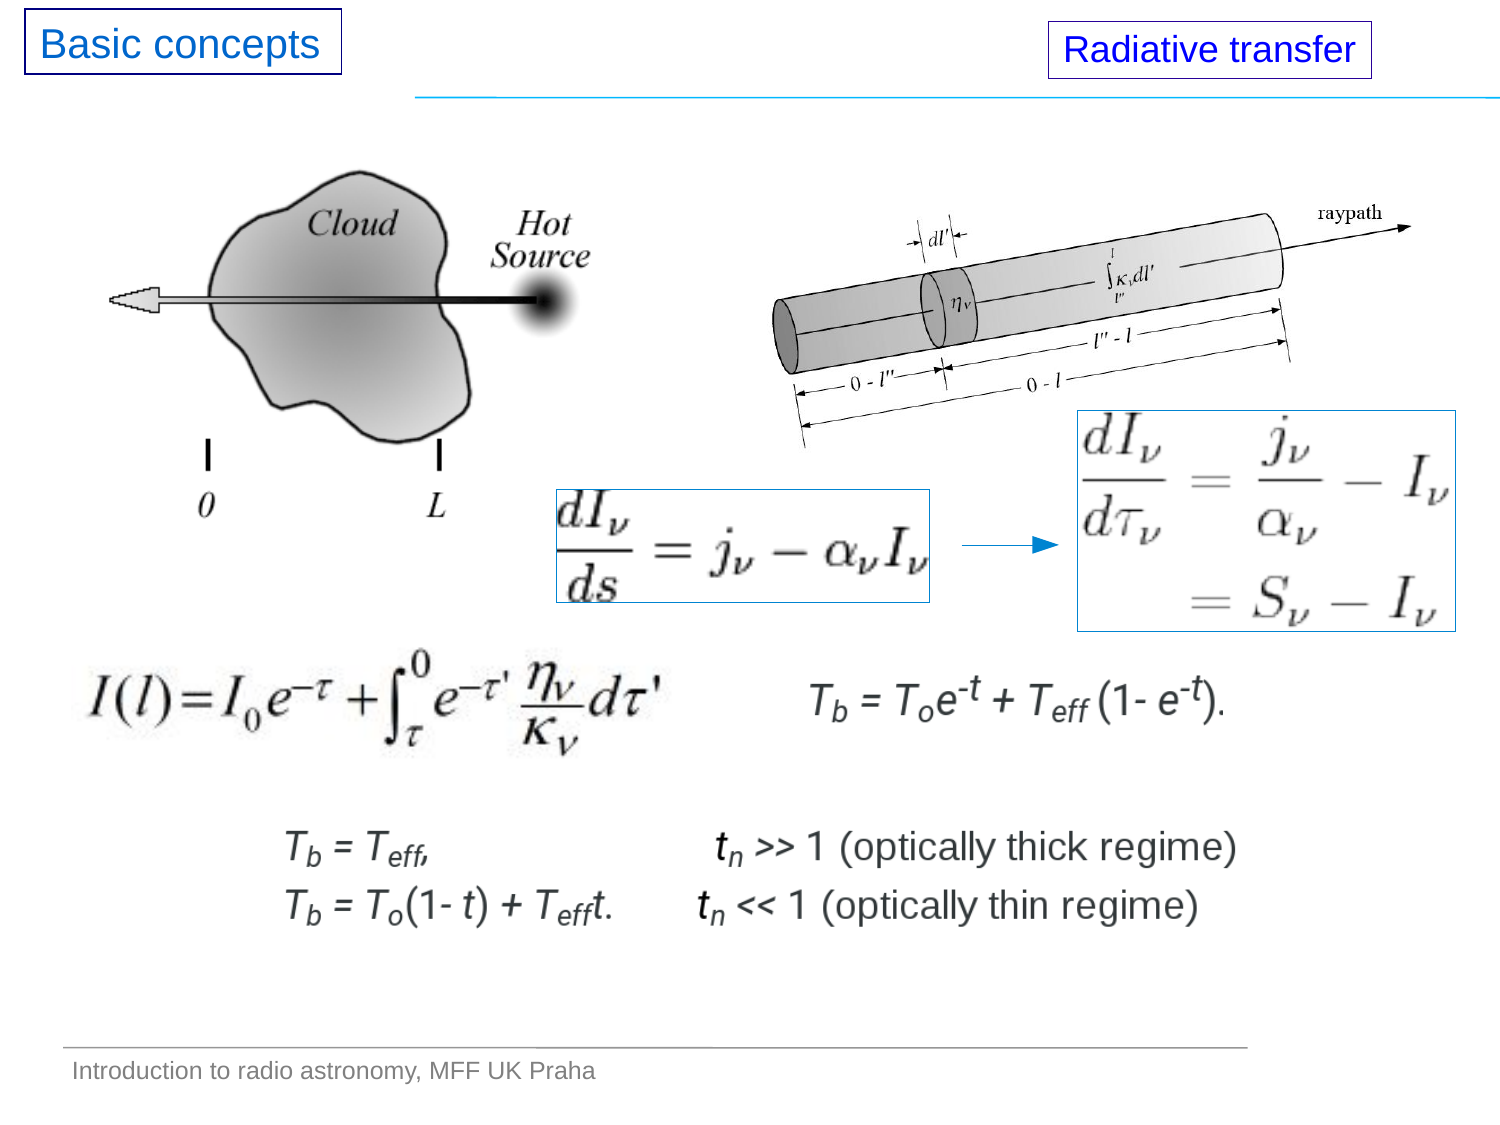

Basic concepts
Radiative transfer
Introduction to radio astronomy